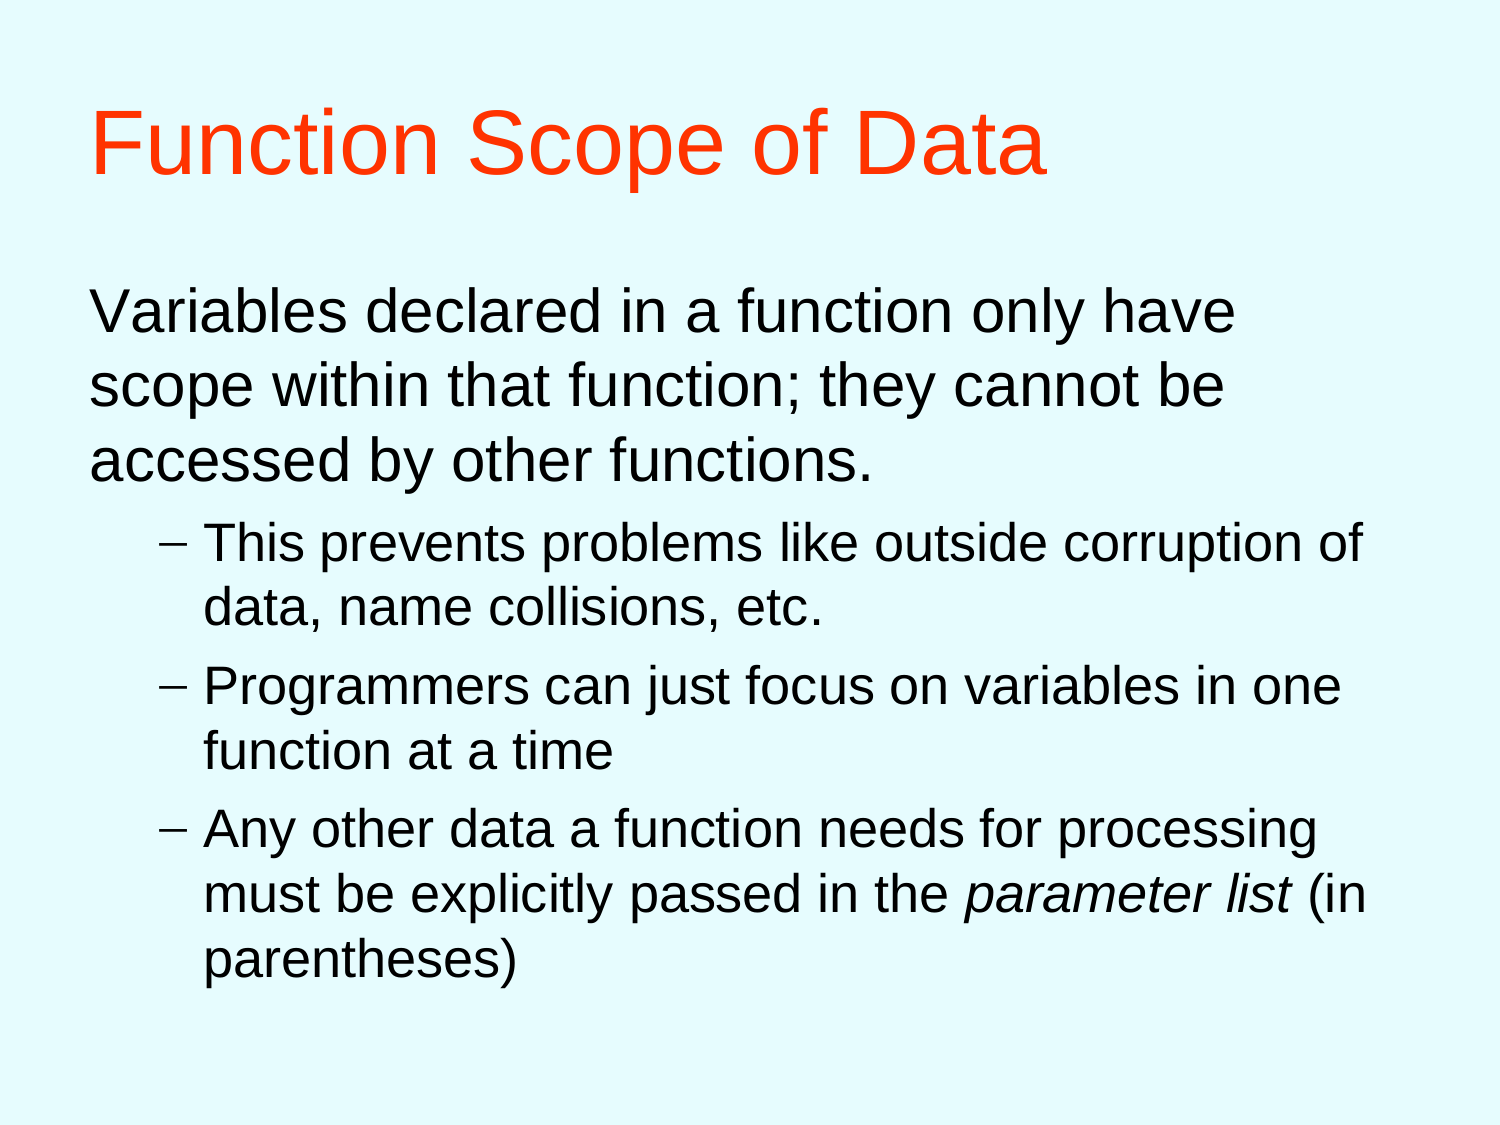

# Function Scope of Data
Variables declared in a function only have scope within that function; they cannot be accessed by other functions.
This prevents problems like outside corruption of data, name collisions, etc.
Programmers can just focus on variables in one function at a time
Any other data a function needs for processing must be explicitly passed in the parameter list (in parentheses)